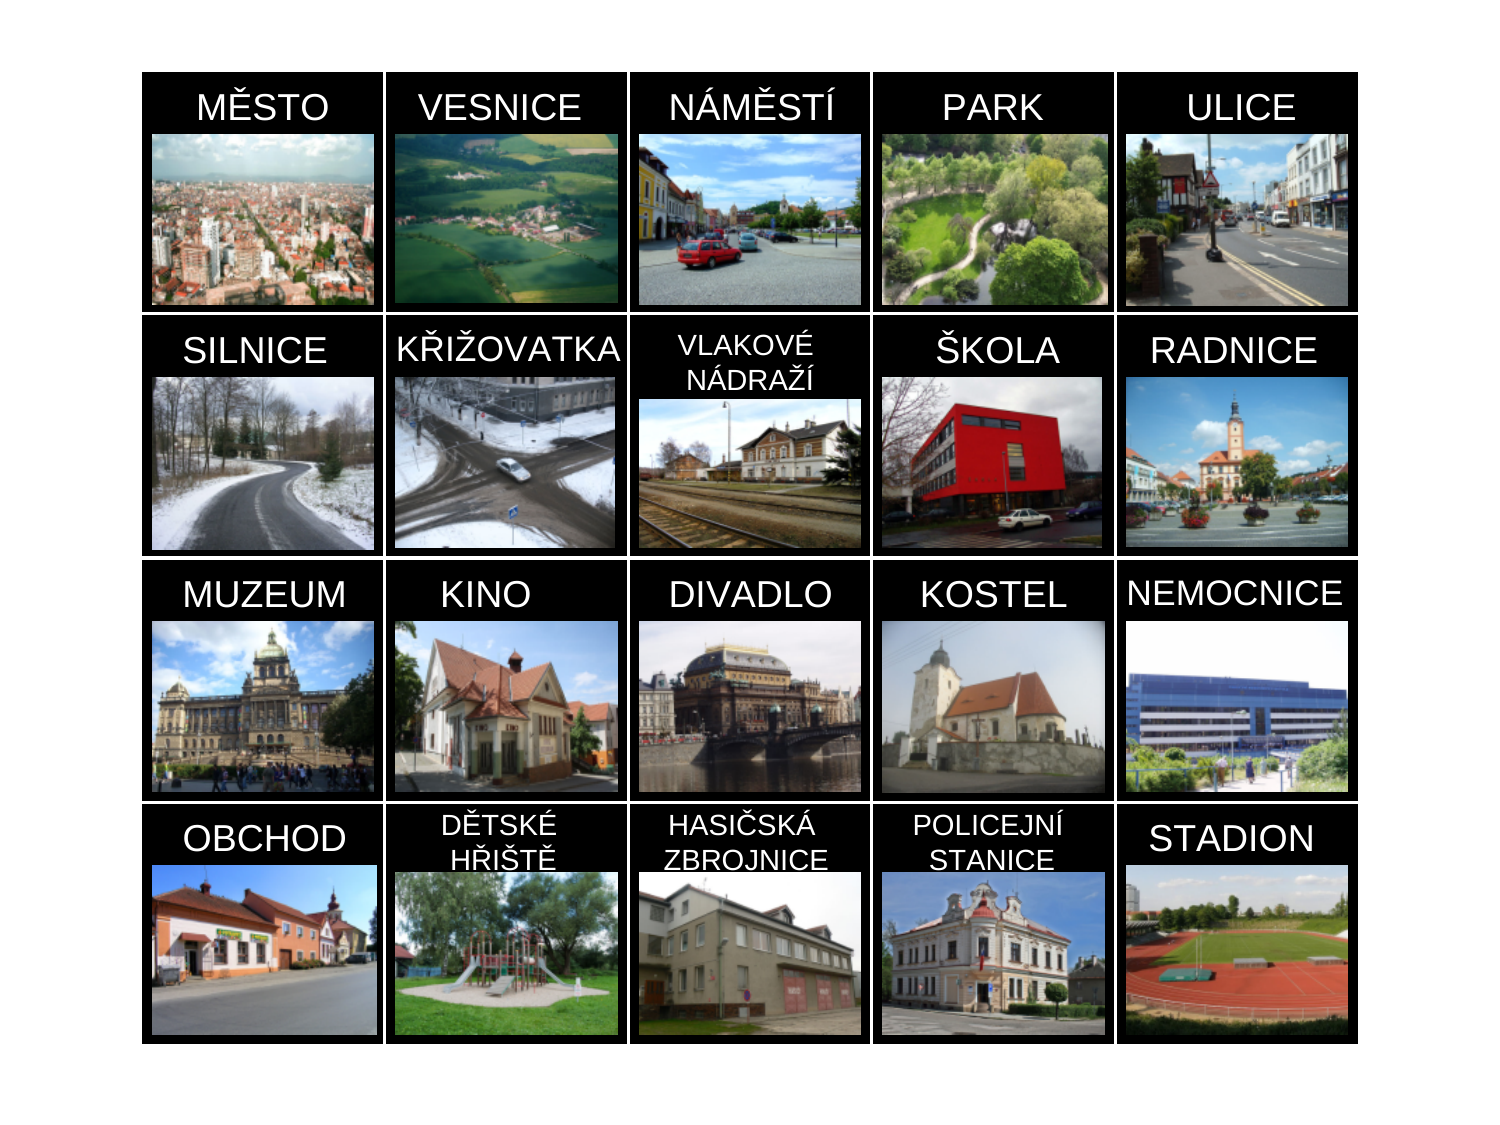

MĚSTO
VESNICE
NÁMĚSTÍ
PARK
ULICE
SILNICE
KŘIŽOVATKA
VLAKOVÉ
NÁDRAŽÍ
ŠKOLA
RADNICE
MUZEUM
KINO
DIVADLO
KOSTEL
NEMOCNICE
DĚTSKÉ
HŘIŠTĚ
HASIČSKÁ
ZBROJNICE
POLICEJNÍ
STANICE
OBCHOD
STADION